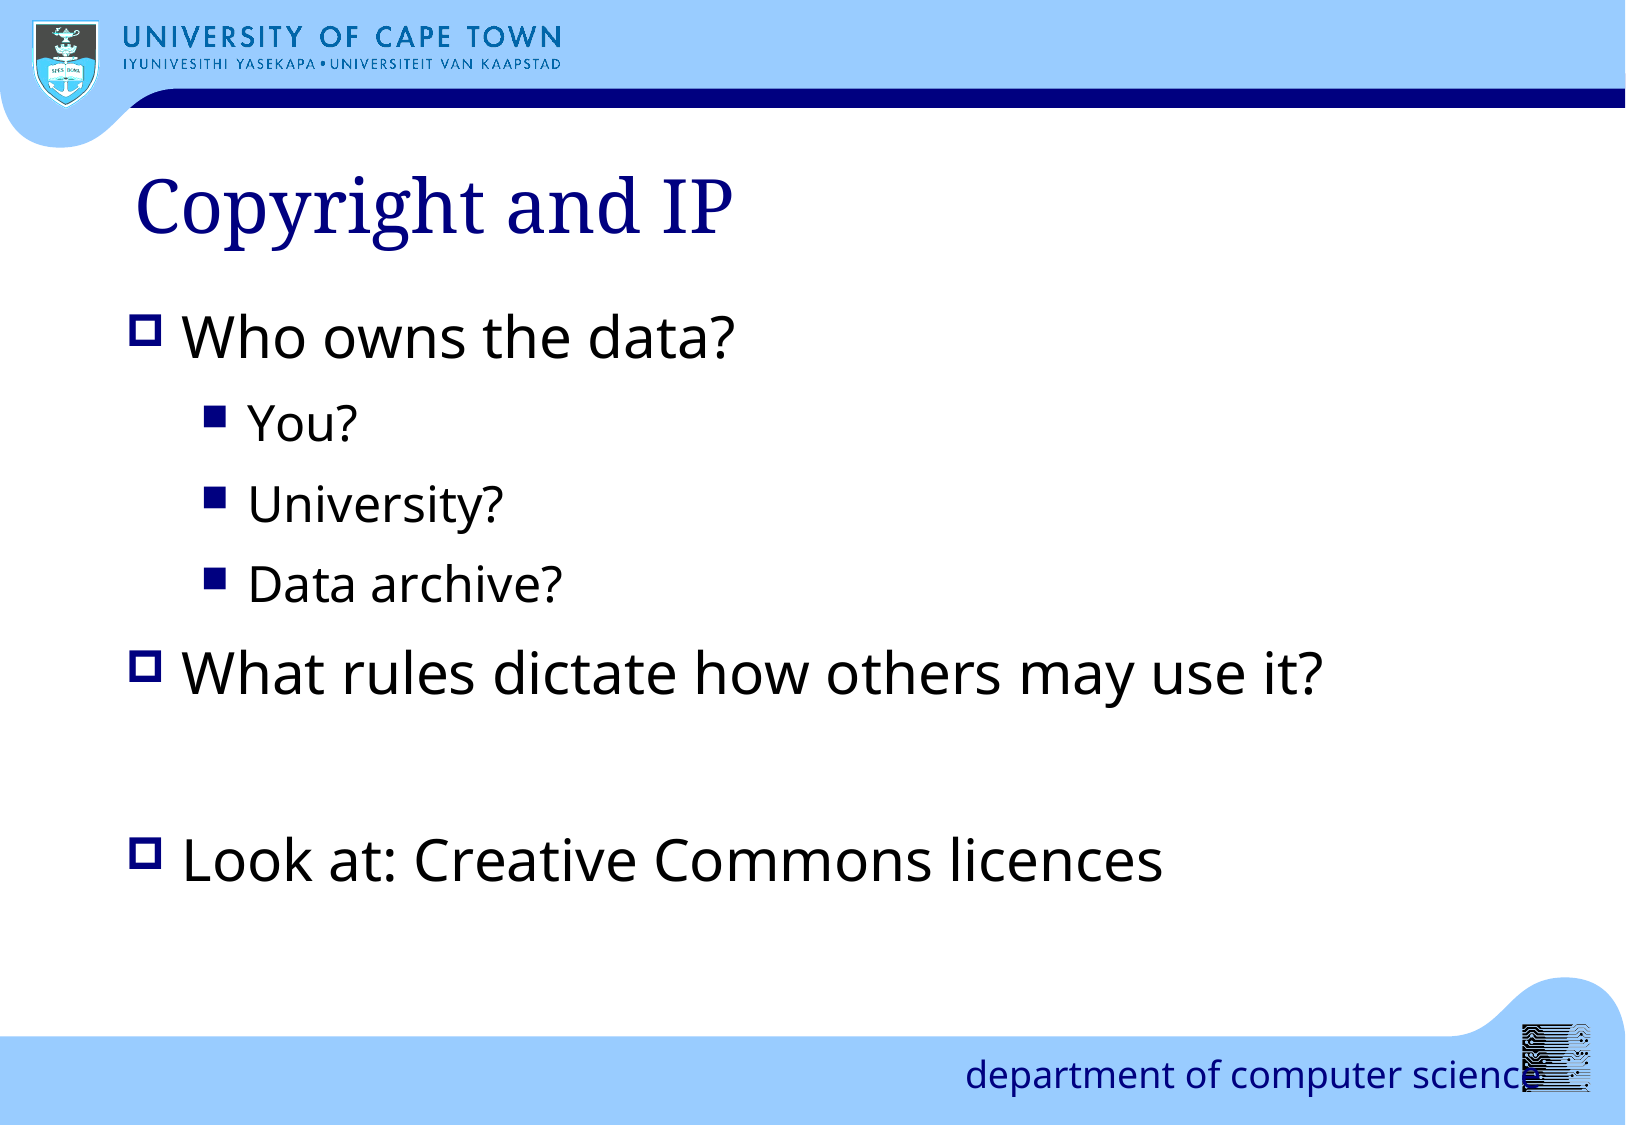

# Copyright and IP
Who owns the data?
You?
University?
Data archive?
What rules dictate how others may use it?
Look at: Creative Commons licences